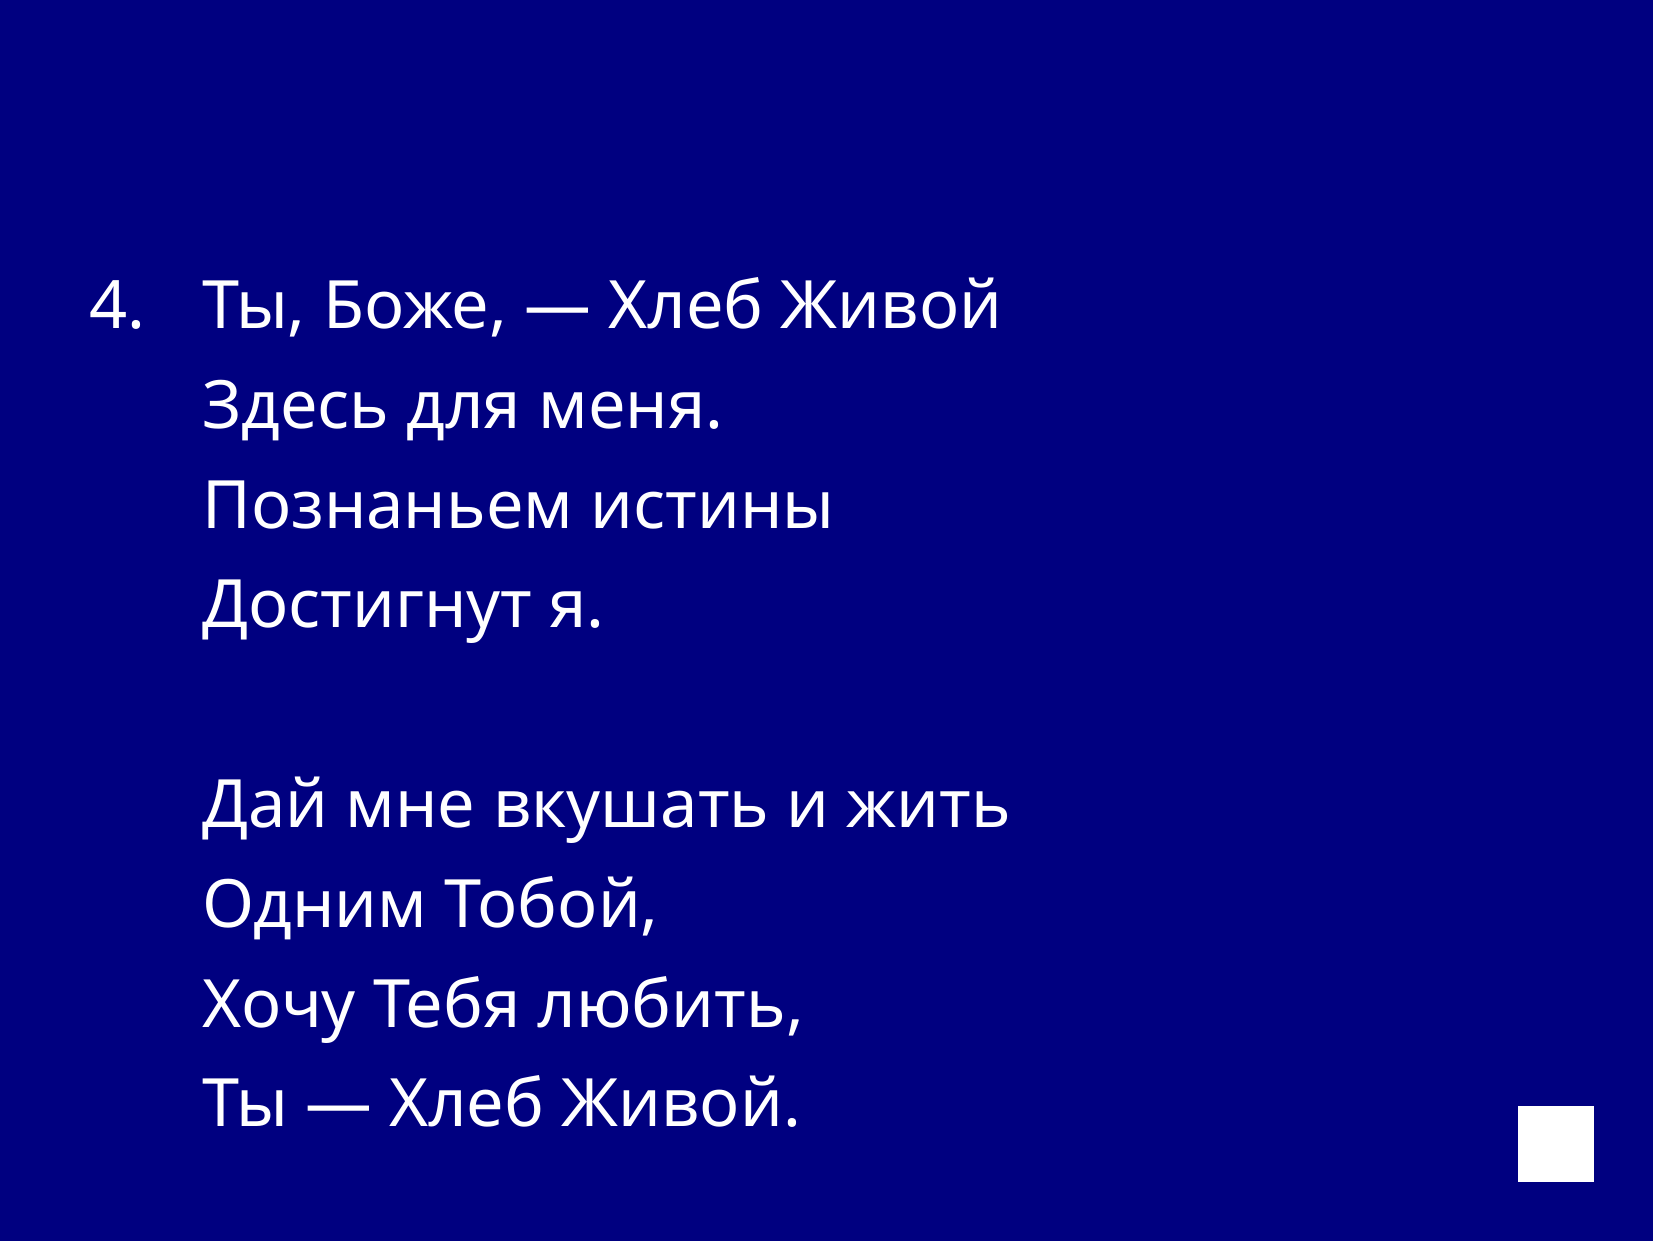

4.	Ты, Боже, — Хлеб Живой
	Здесь для меня.
	Познаньем истины
	Достигнут я.
	Дай мне вкушать и жить
	Одним Тобой,
	Хочу Тебя любить,
	Ты — Хлеб Живой.